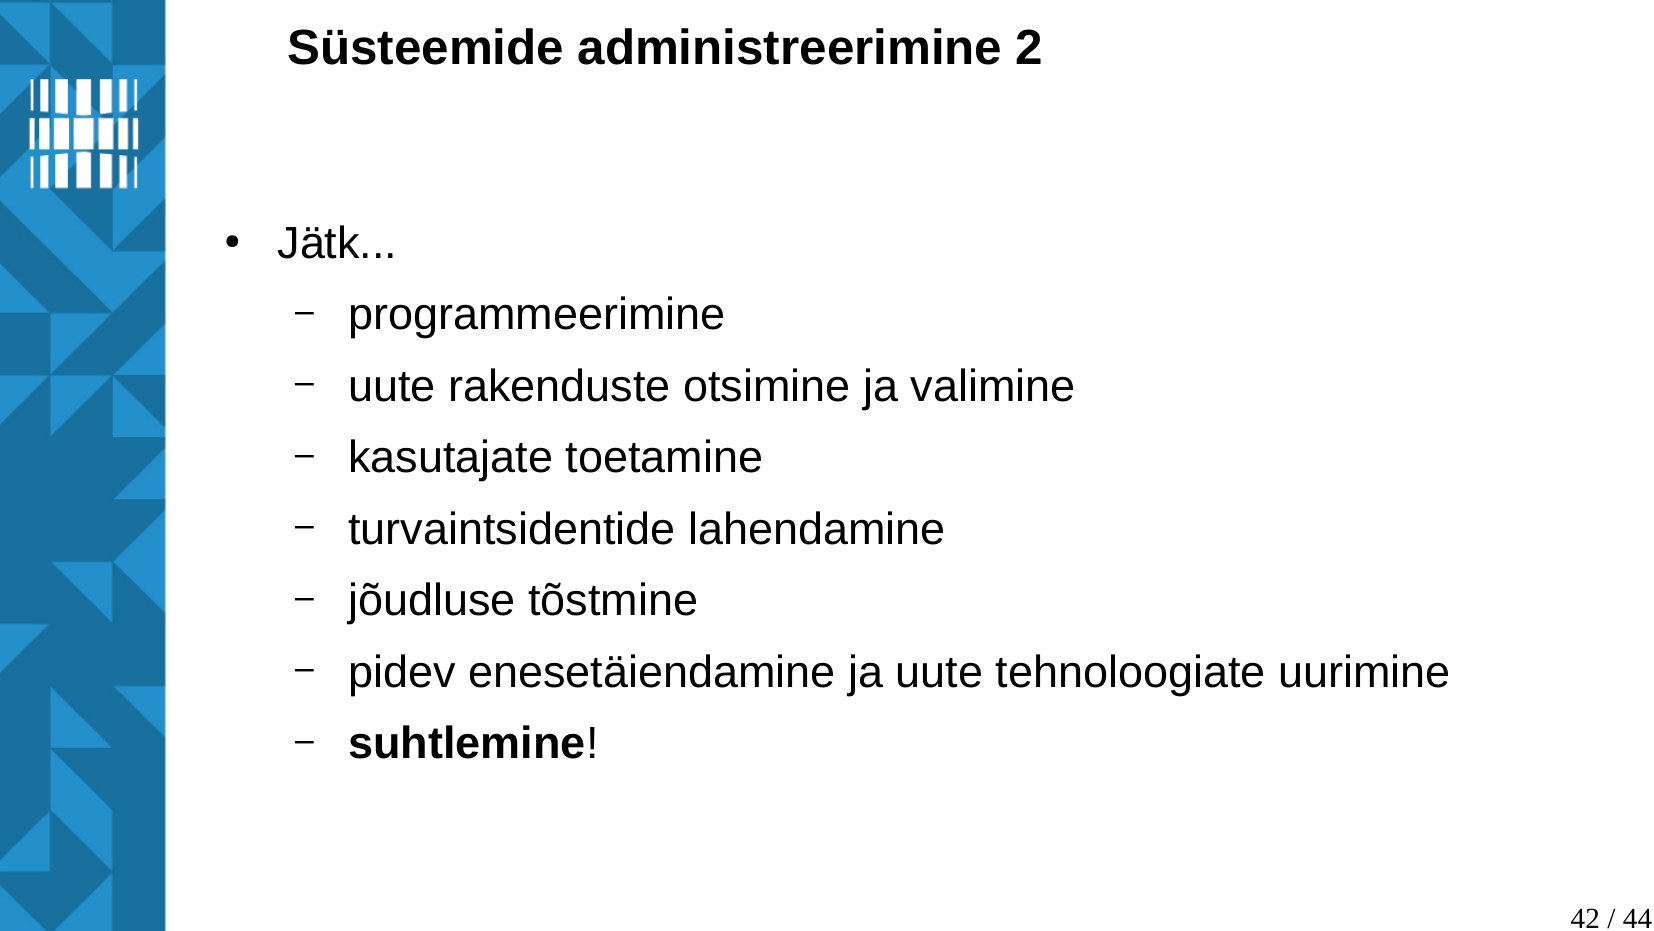

# Süsteemide administreerimine 2
Jätk...
programmeerimine
uute rakenduste otsimine ja valimine
kasutajate toetamine
turvaintsidentide lahendamine
jõudluse tõstmine
pidev enesetäiendamine ja uute tehnoloogiate uurimine
suhtlemine!
42